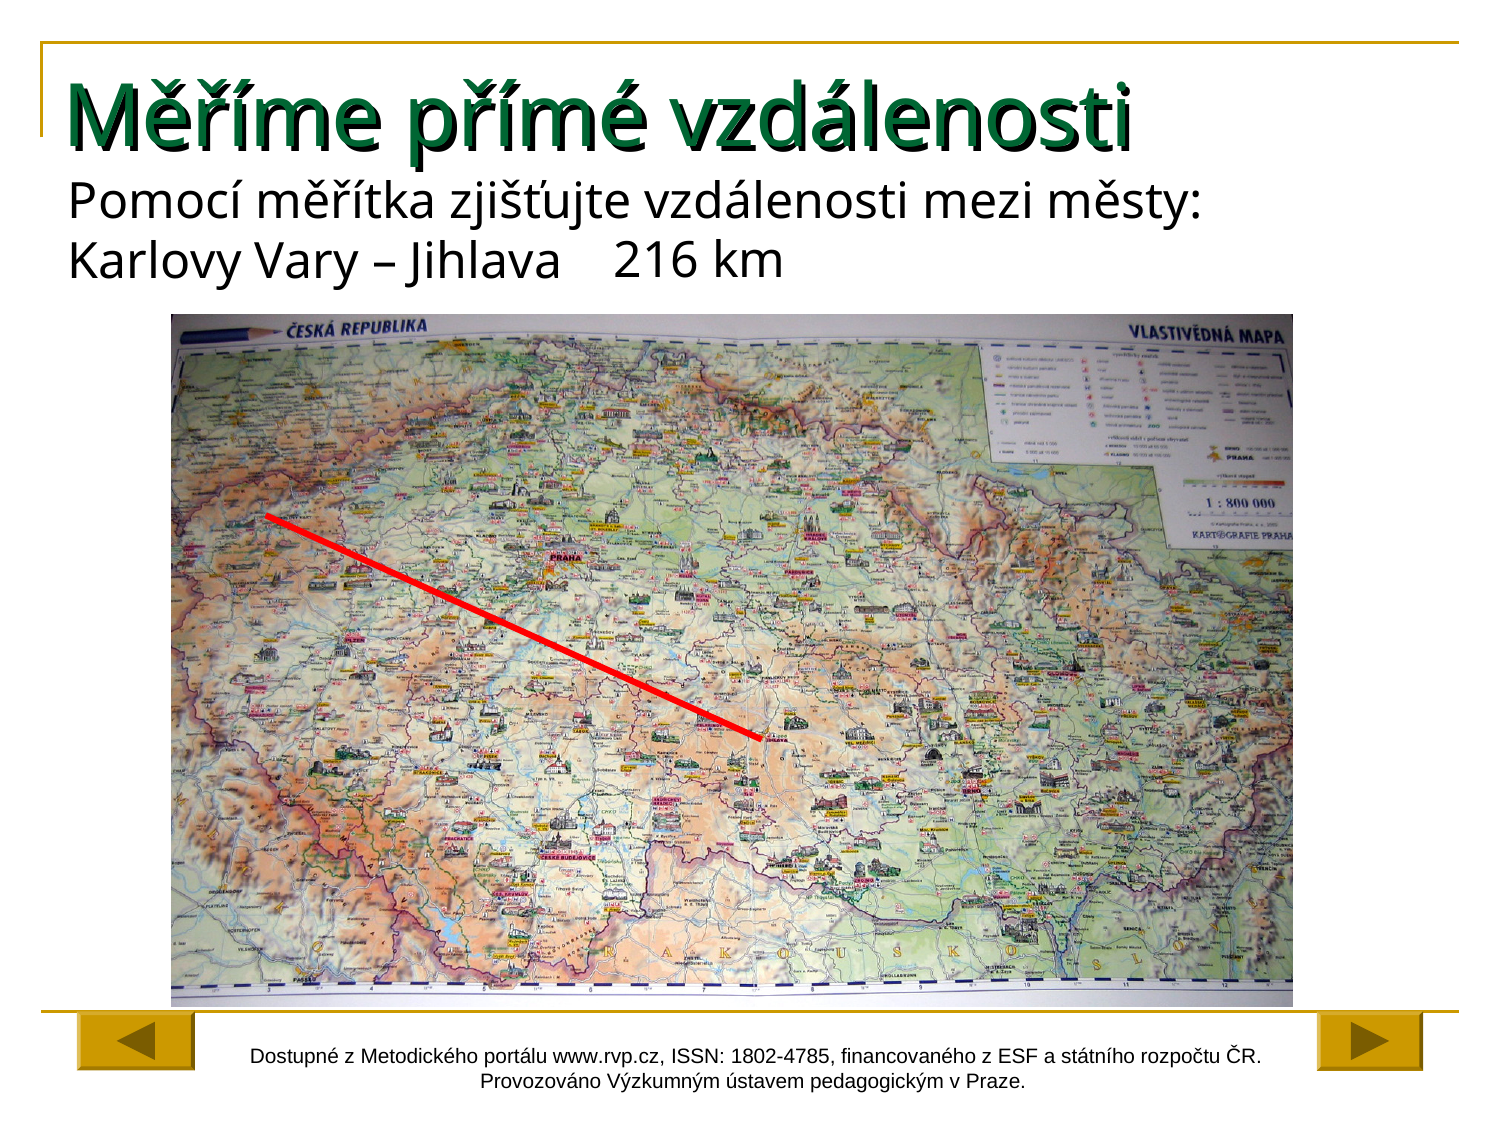

# Měříme přímé vzdálenosti
Pomocí měřítka zjišťujte vzdálenosti mezi městy:
Karlovy Vary – Jihlava
216 km